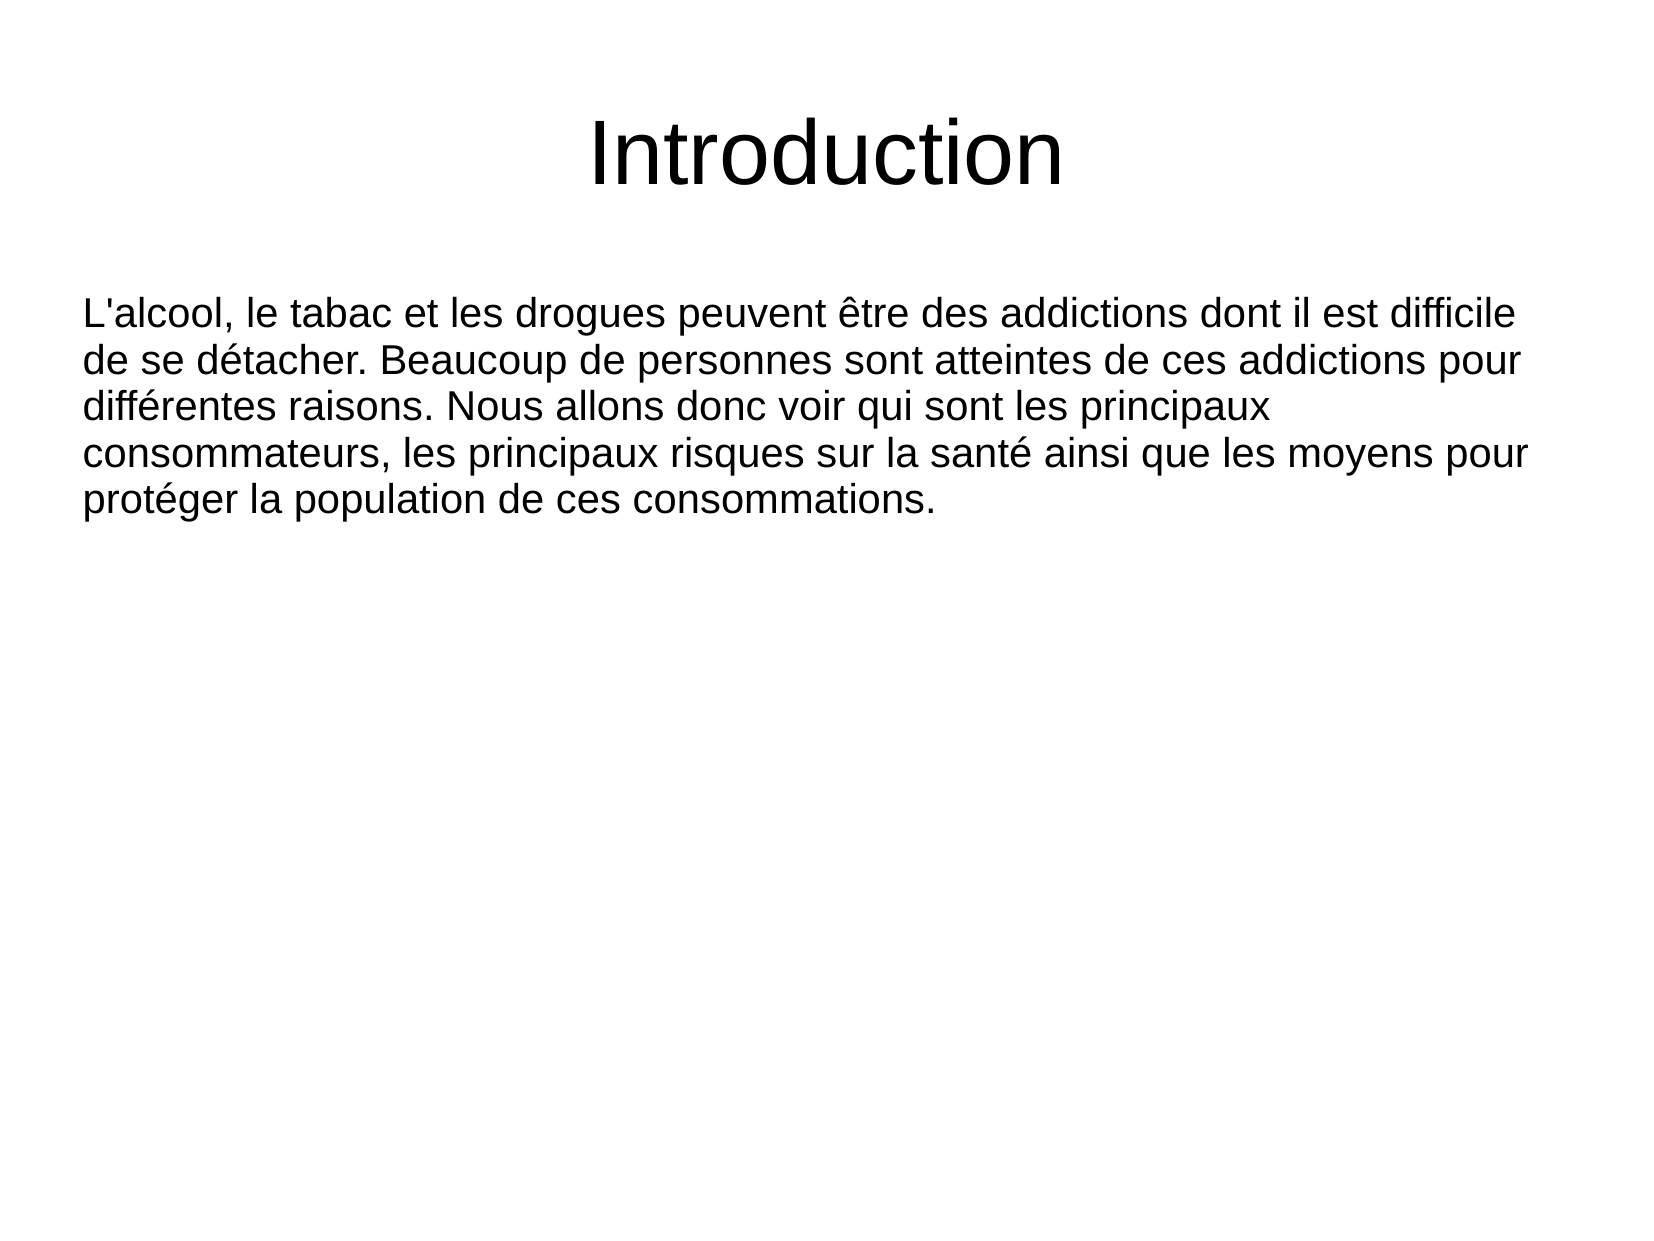

# Introduction
L'alcool, le tabac et les drogues peuvent être des addictions dont il est difficile de se détacher. Beaucoup de personnes sont atteintes de ces addictions pour différentes raisons. Nous allons donc voir qui sont les principaux consommateurs, les principaux risques sur la santé ainsi que les moyens pour protéger la population de ces consommations.